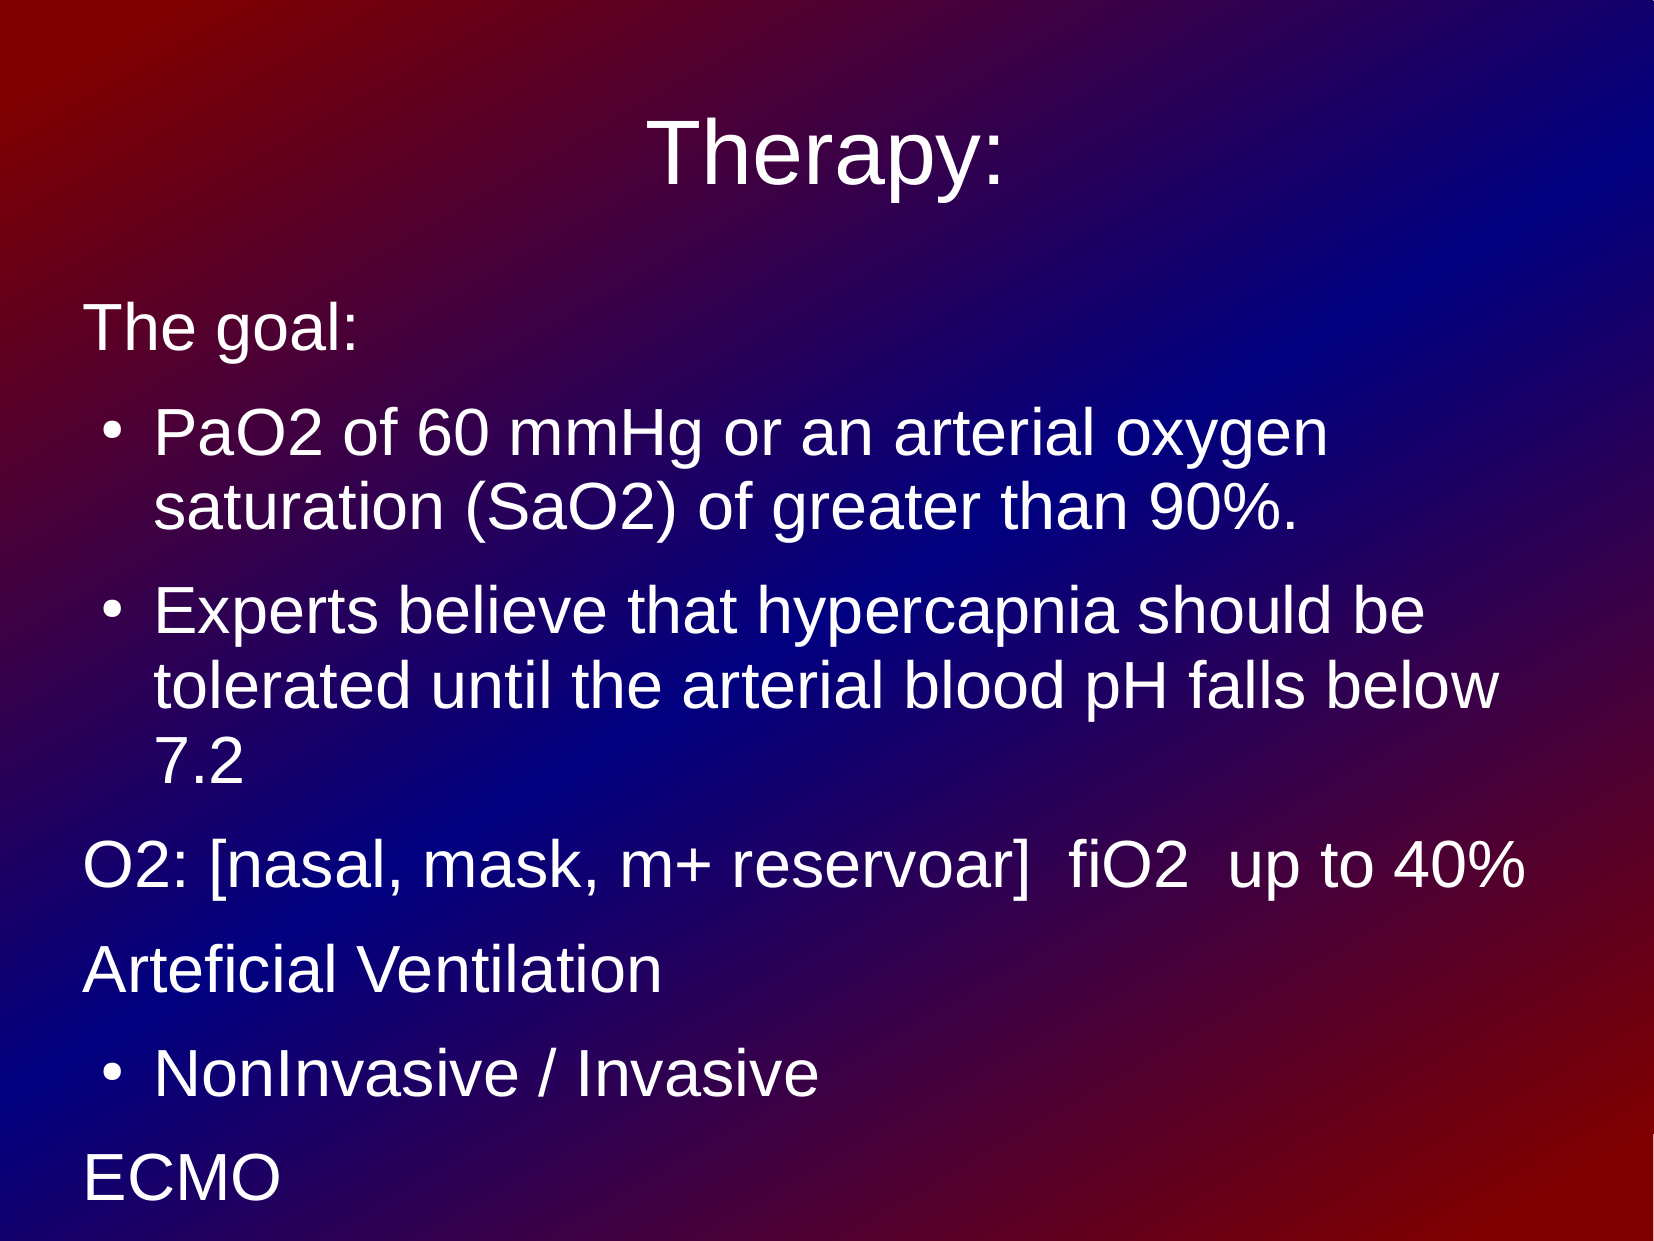

# Therapy:
The goal:
PaO2 of 60 mmHg or an arterial oxygen saturation (SaO2) of greater than 90%.
Experts believe that hypercapnia should be tolerated until the arterial blood pH falls below 7.2
O2: [nasal, mask, m+ reservoar] fiO2 up to 40%
Arteficial Ventilation
NonInvasive / Invasive
ECMO